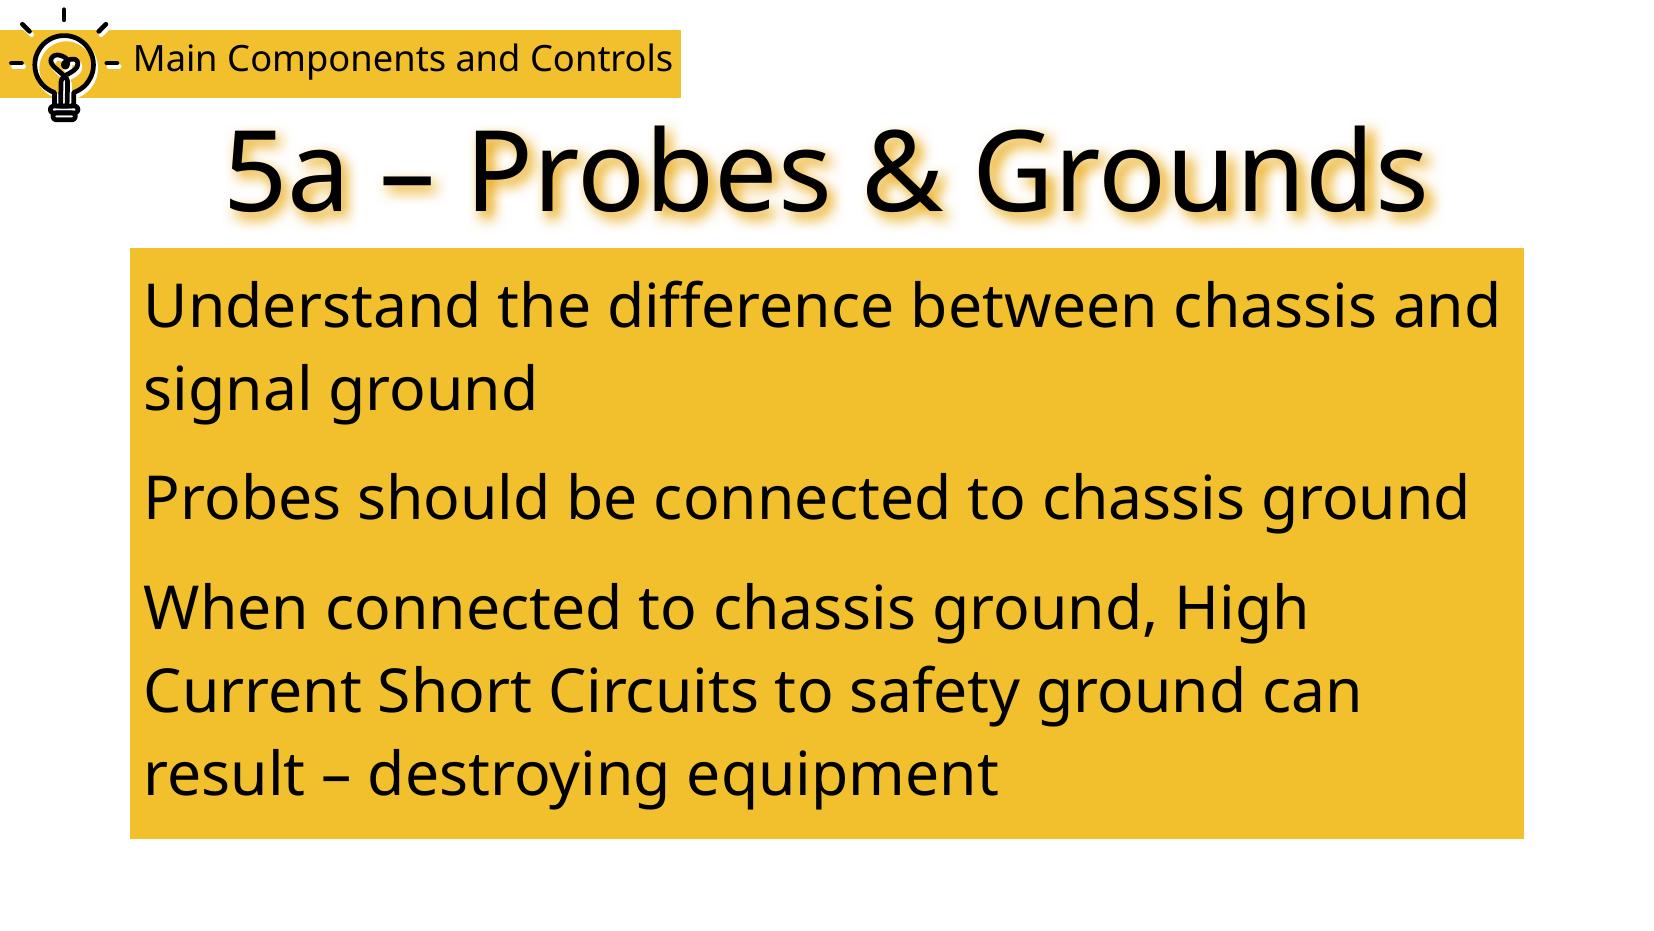

Main Components and Controls
# 5a – Probes & Grounds
Understand the difference between chassis and signal ground
Probes should be connected to chassis ground
When connected to chassis ground, High Current Short Circuits to safety ground can result – destroying equipment